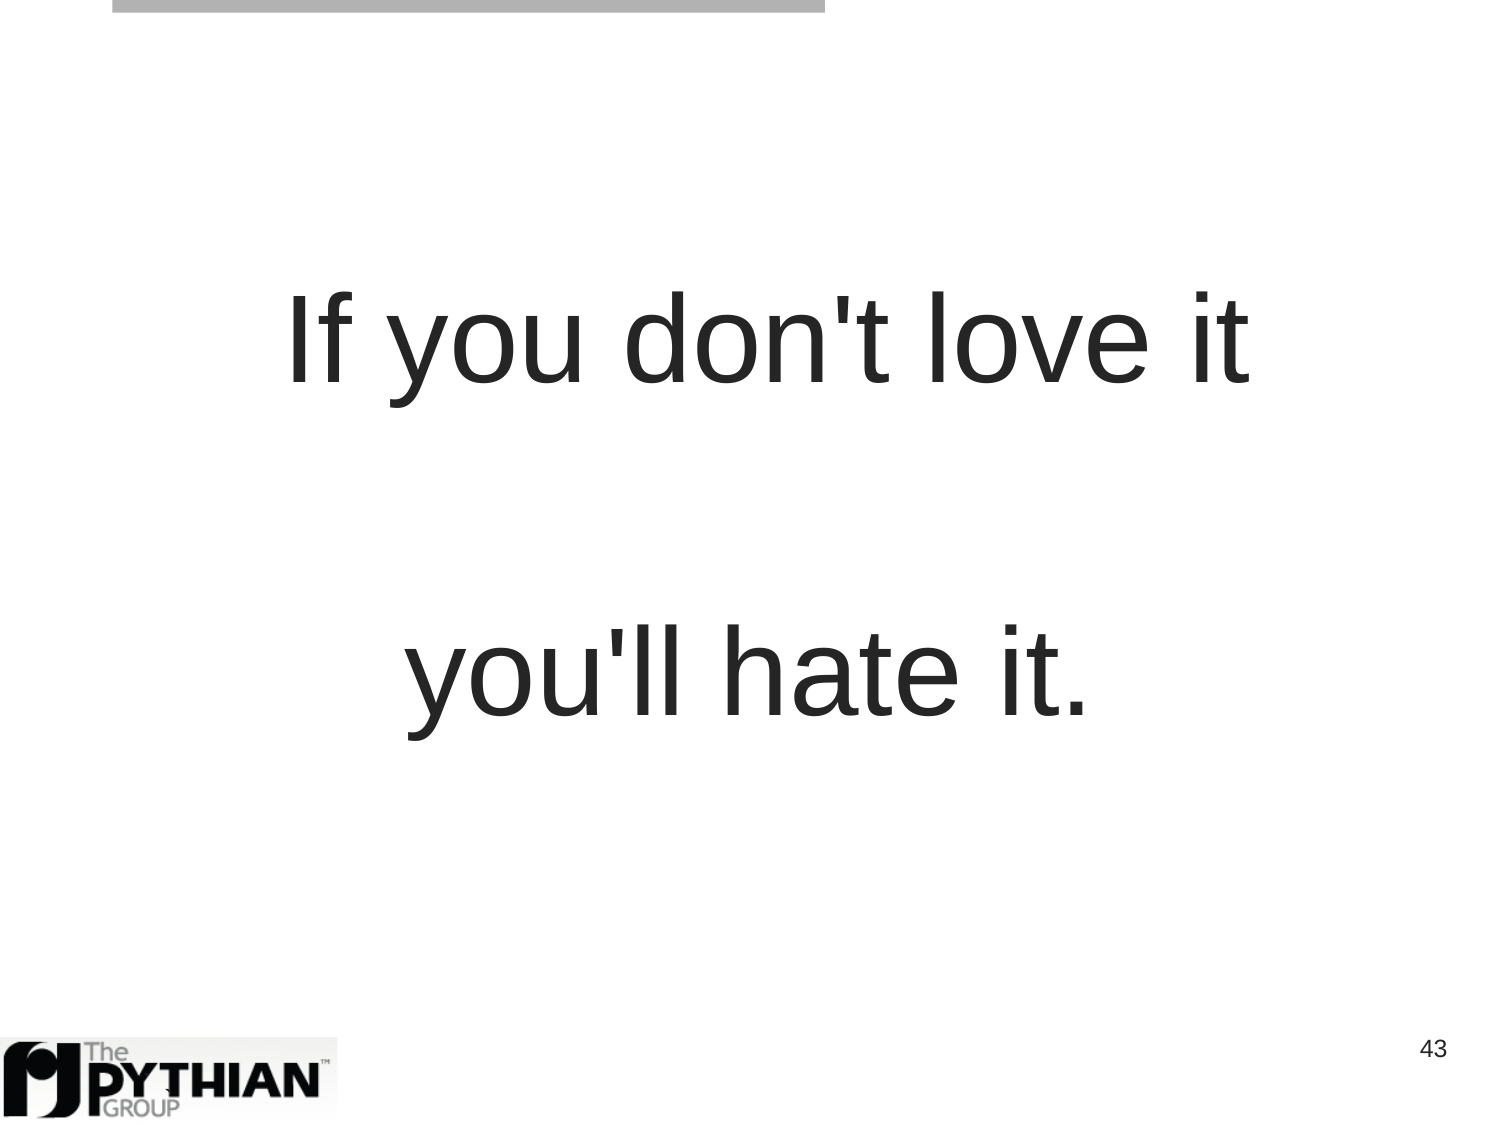

If you don't love it
you'll hate it.